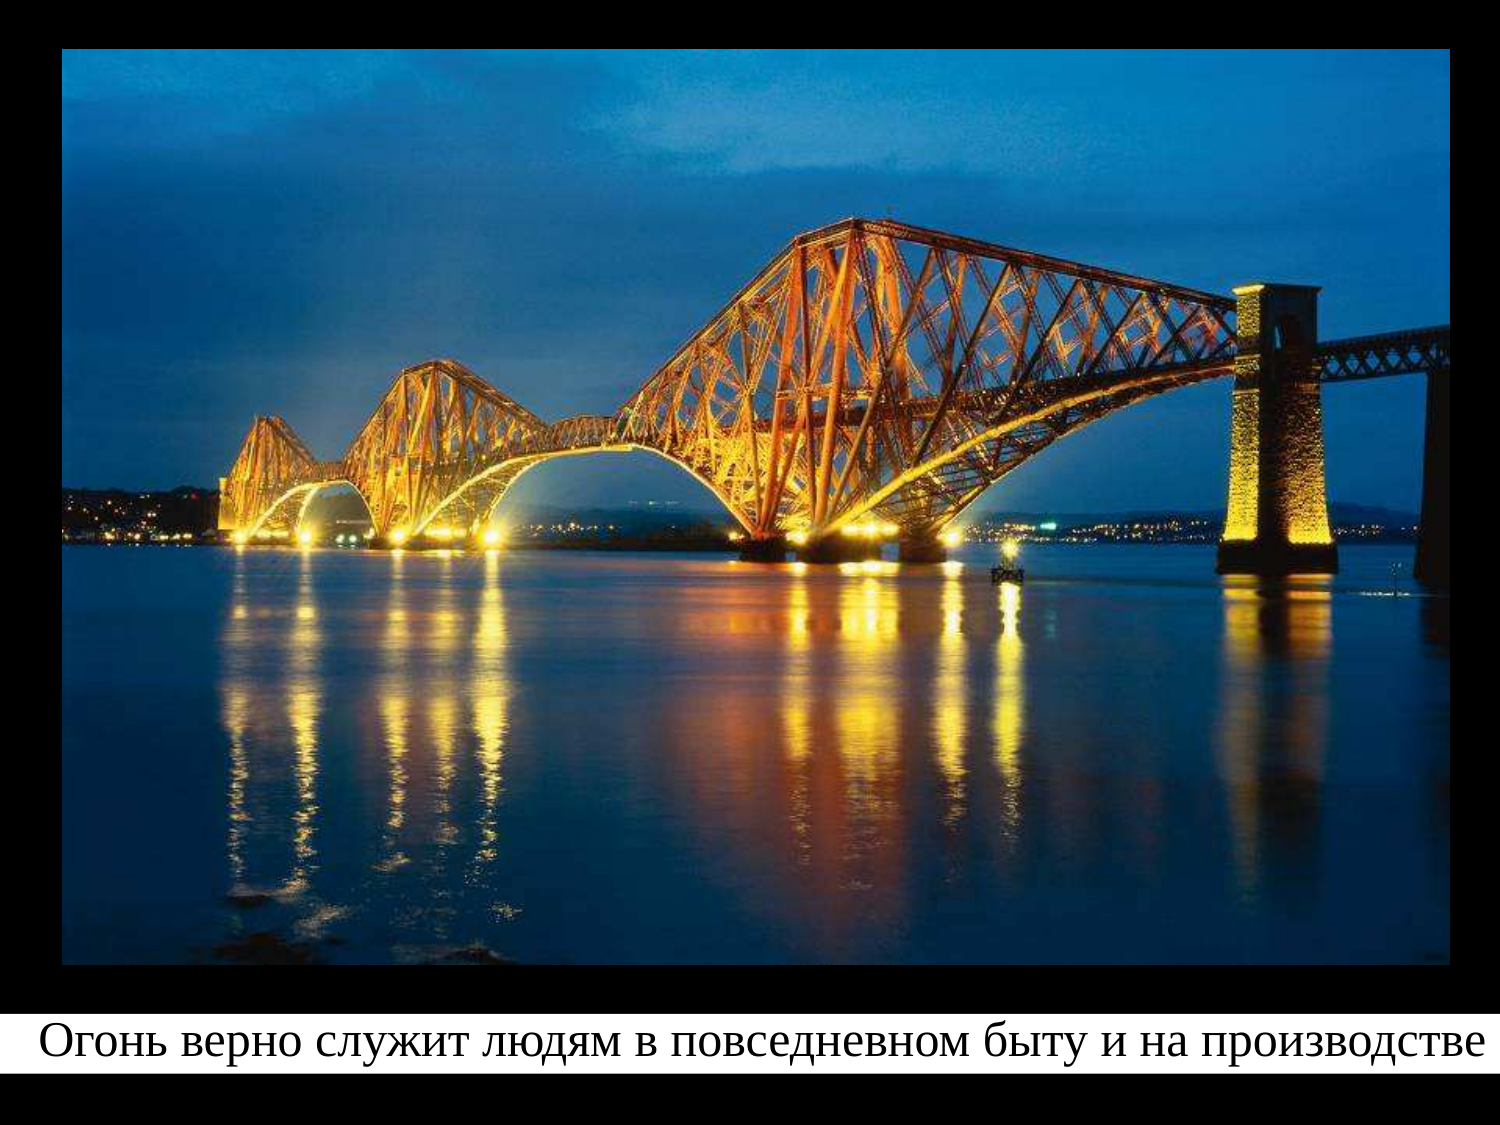

#
Огонь верно служит людям в повседневном быту и на производстве